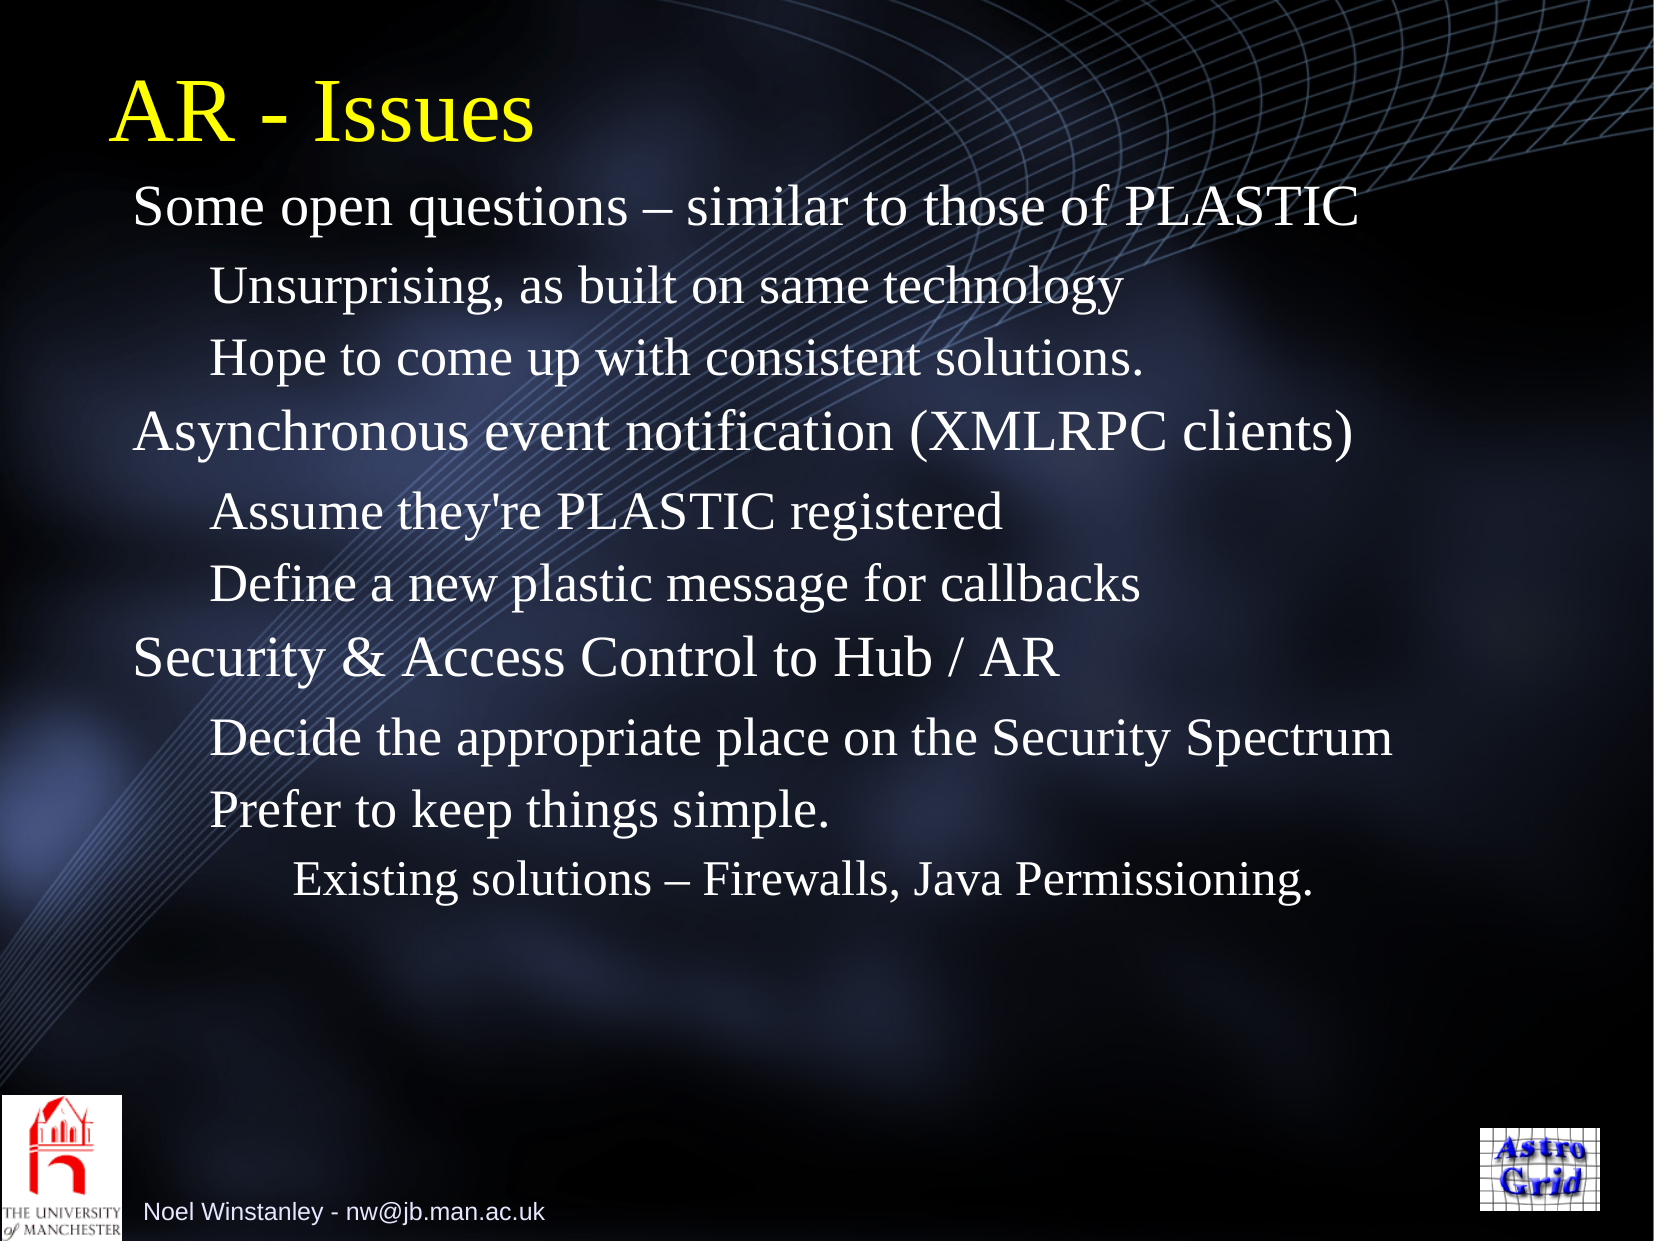

# AR - Issues
Some open questions – similar to those of PLASTIC
Unsurprising, as built on same technology
Hope to come up with consistent solutions.
Asynchronous event notification (XMLRPC clients)
Assume they're PLASTIC registered
Define a new plastic message for callbacks
Security & Access Control to Hub / AR
Decide the appropriate place on the Security Spectrum
Prefer to keep things simple.
Existing solutions – Firewalls, Java Permissioning.